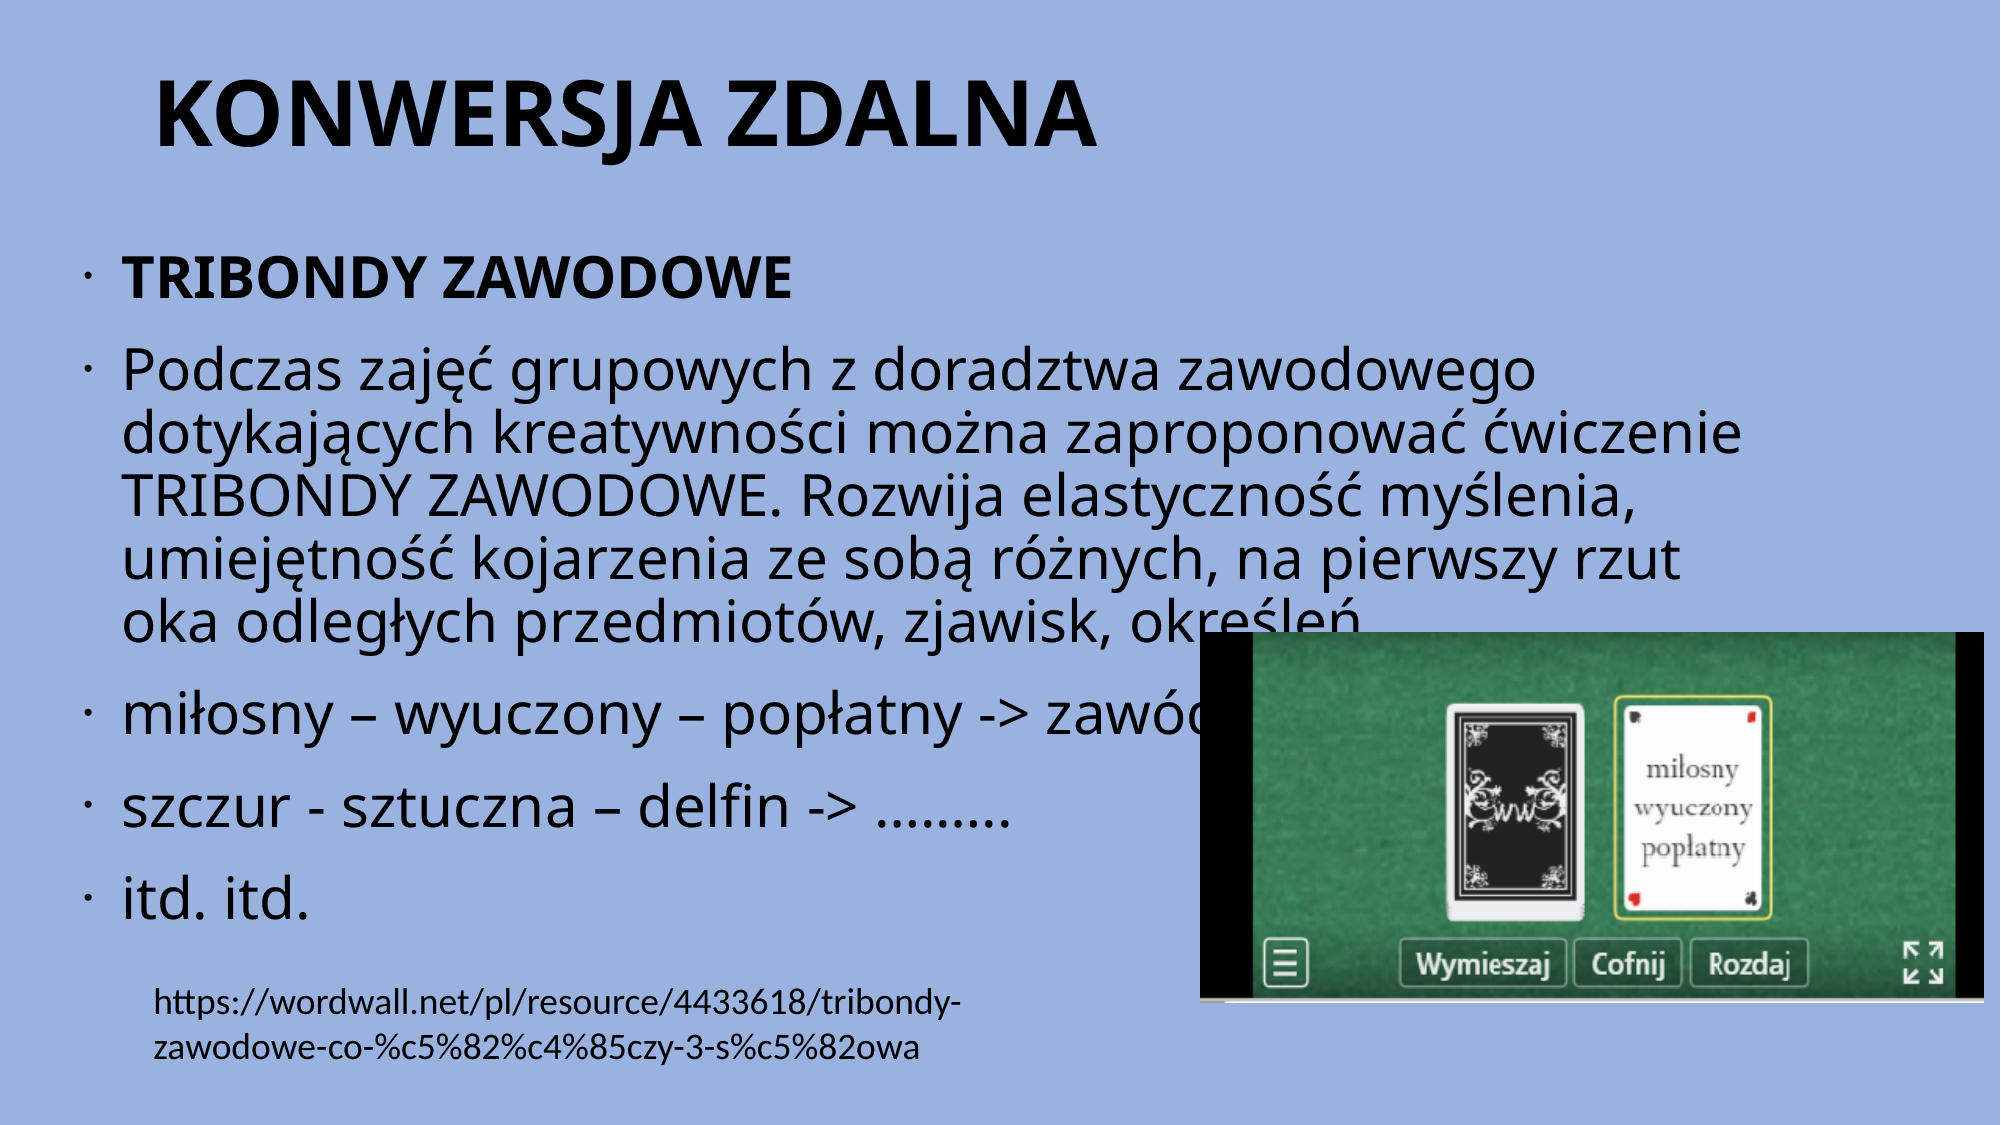

# KONWERSJA ZDALNA
TRIBONDY ZAWODOWE
Podczas zajęć grupowych z doradztwa zawodowego dotykających kreatywności można zaproponować ćwiczenie TRIBONDY ZAWODOWE. Rozwija elastyczność myślenia, umiejętność kojarzenia ze sobą różnych, na pierwszy rzut oka odległych przedmiotów, zjawisk, określeń.
miłosny – wyuczony – popłatny -> zawód
szczur - sztuczna – delfin -> ….…..
itd. itd.
https://wordwall.net/pl/resource/4433618/tribondy-zawodowe-co-%c5%82%c4%85czy-3-s%c5%82owa